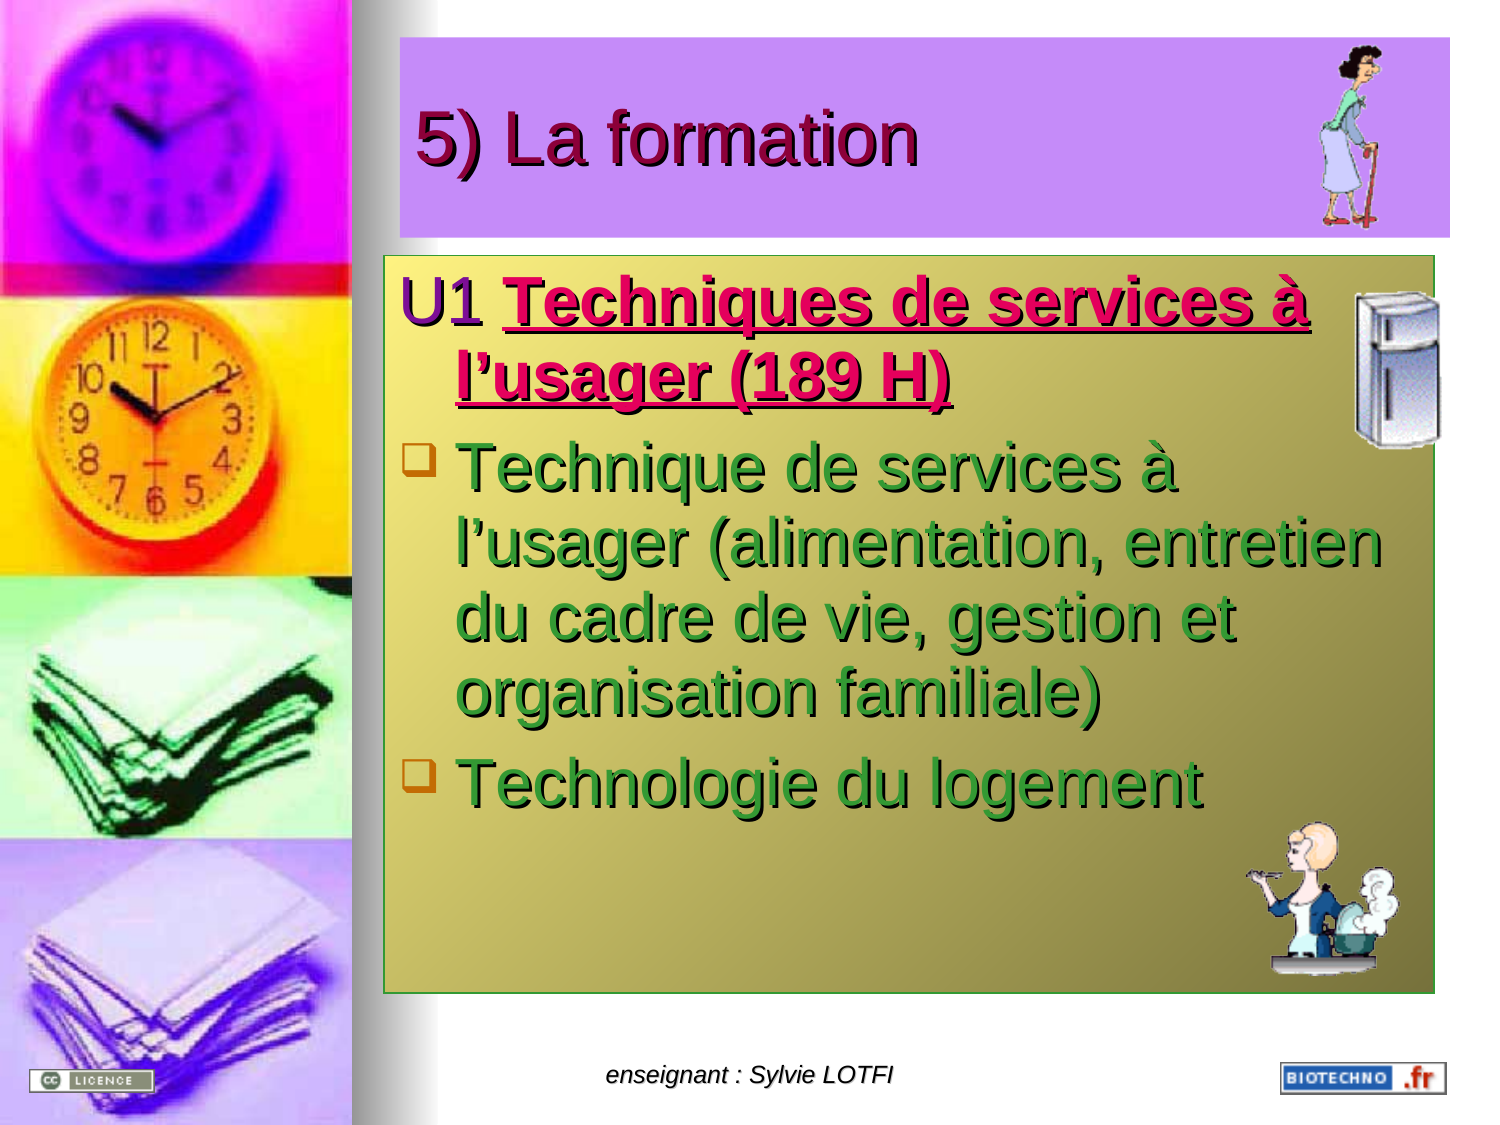

5) La formation
# U1 Techniques de services à l’usager (189 H)
Technique de services à l’usager (alimentation, entretien du cadre de vie, gestion et organisation familiale)
Technologie du logement